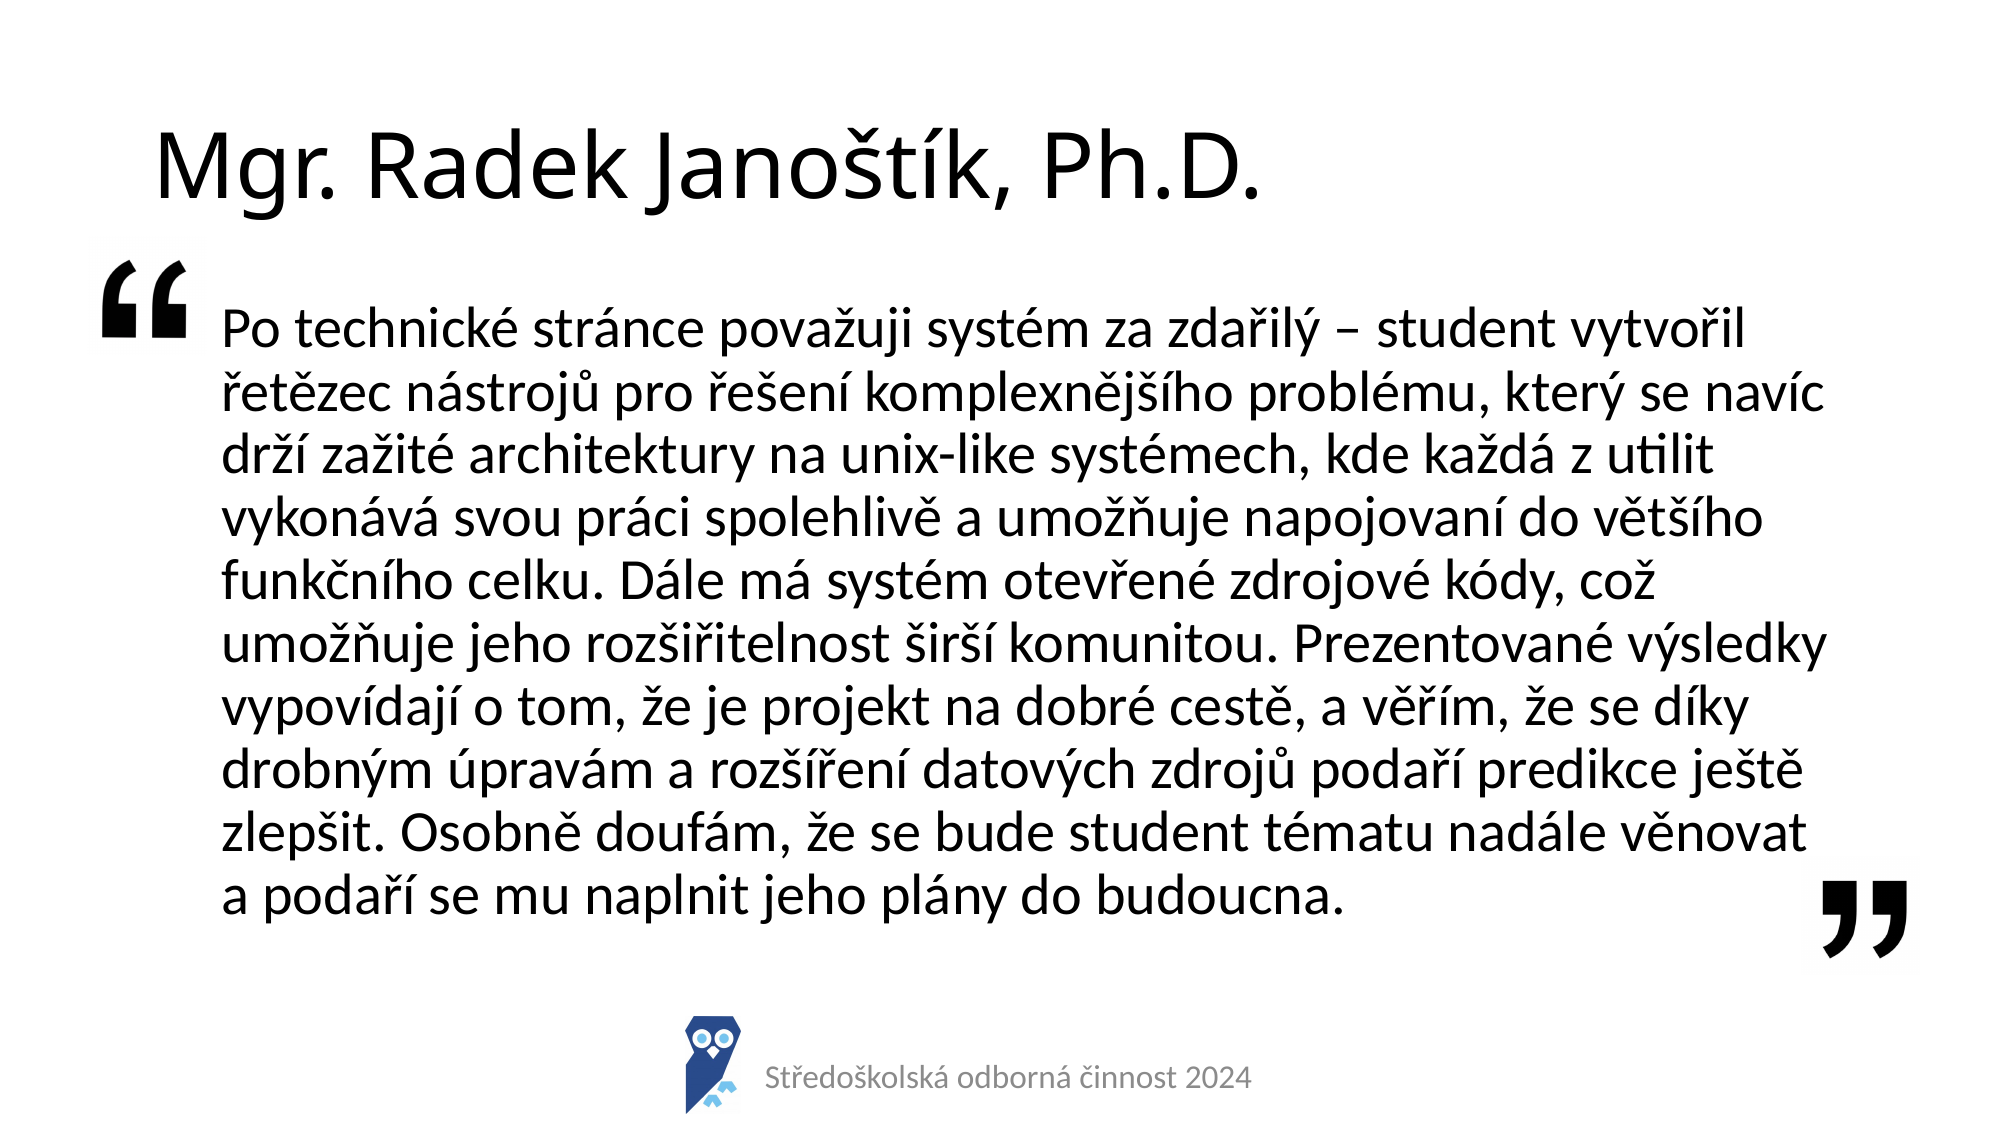

# Mgr. Radek Janoštík, Ph.D.
Po technické stránce považuji systém za zdařilý – student vytvořil řetězec nástrojů pro řešení komplexnějšího problému, který se navíc drží zažité architektury na unix-like systémech, kde každá z utilit vykonává svou práci spolehlivě a umožňuje napojovaní do většího funkčního celku. Dále má systém otevřené zdrojové kódy, což umožňuje jeho rozšiřitelnost širší komunitou. Prezentované výsledky vypovídají o tom, že je projekt na dobré cestě, a věřím, že se díky drobným úpravám a rozšíření datových zdrojů podaří predikce ještě zlepšit. Osobně doufám, že se bude student tématu nadále věnovat a podaří se mu naplnit jeho plány do budoucna.
Středoškolská odborná činnost 2024